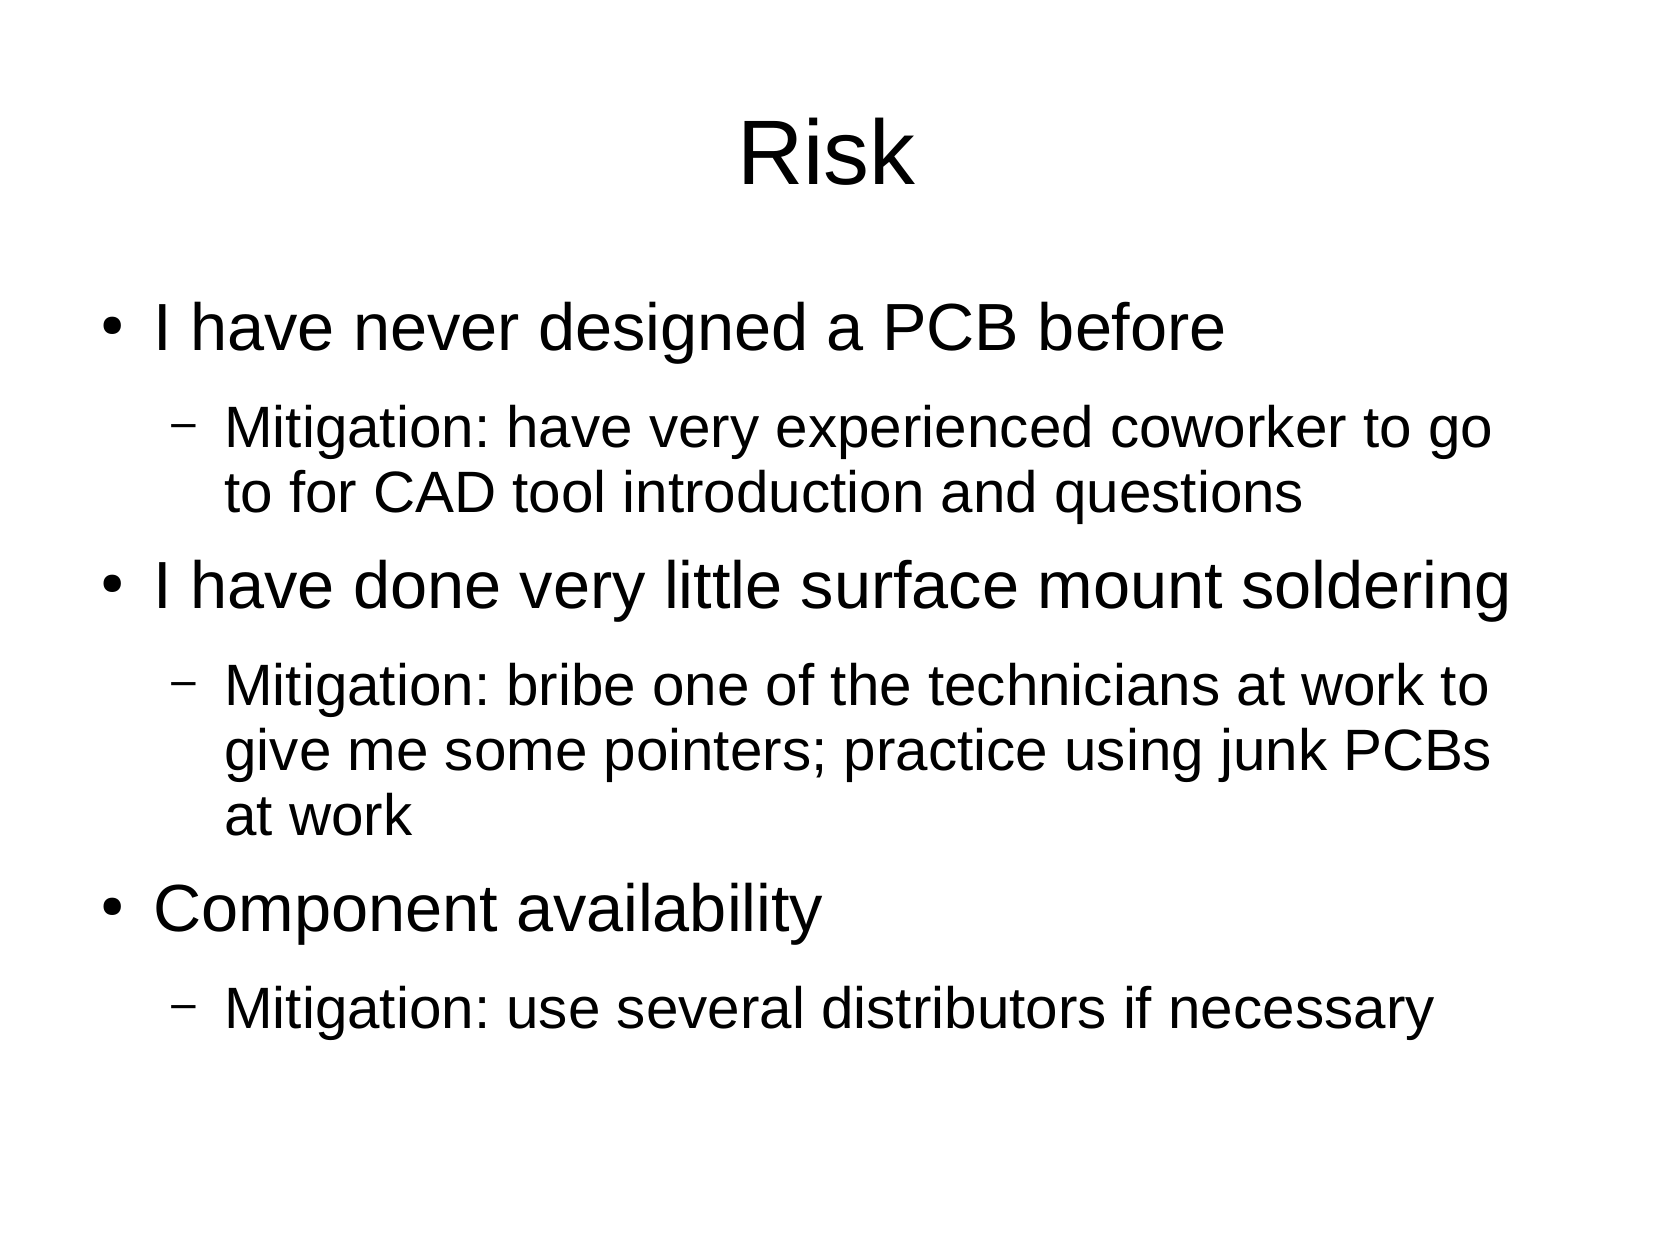

# Risk
I have never designed a PCB before
Mitigation: have very experienced coworker to go to for CAD tool introduction and questions
I have done very little surface mount soldering
Mitigation: bribe one of the technicians at work to give me some pointers; practice using junk PCBs at work
Component availability
Mitigation: use several distributors if necessary